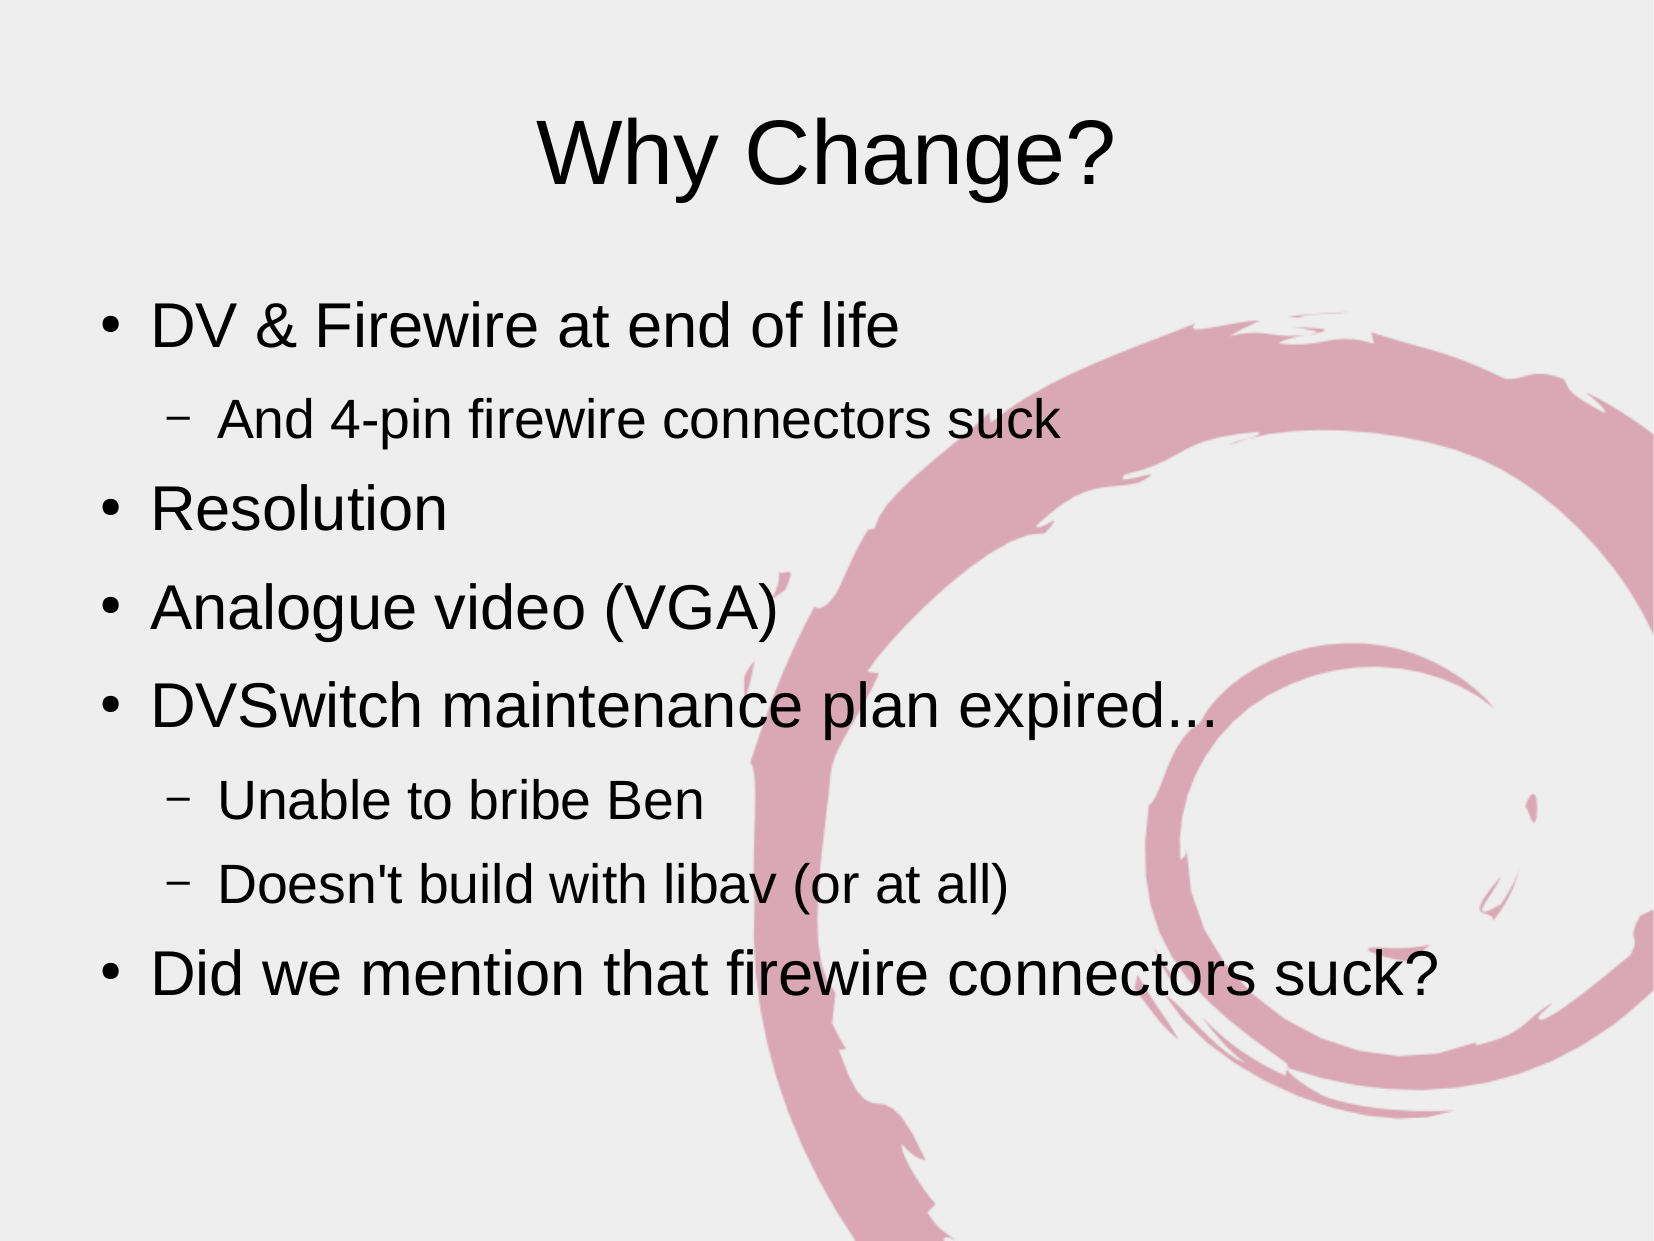

# Why Change?
DV & Firewire at end of life
And 4-pin firewire connectors suck
Resolution
Analogue video (VGA)
DVSwitch maintenance plan expired...
Unable to bribe Ben
Doesn't build with libav (or at all)
Did we mention that firewire connectors suck?